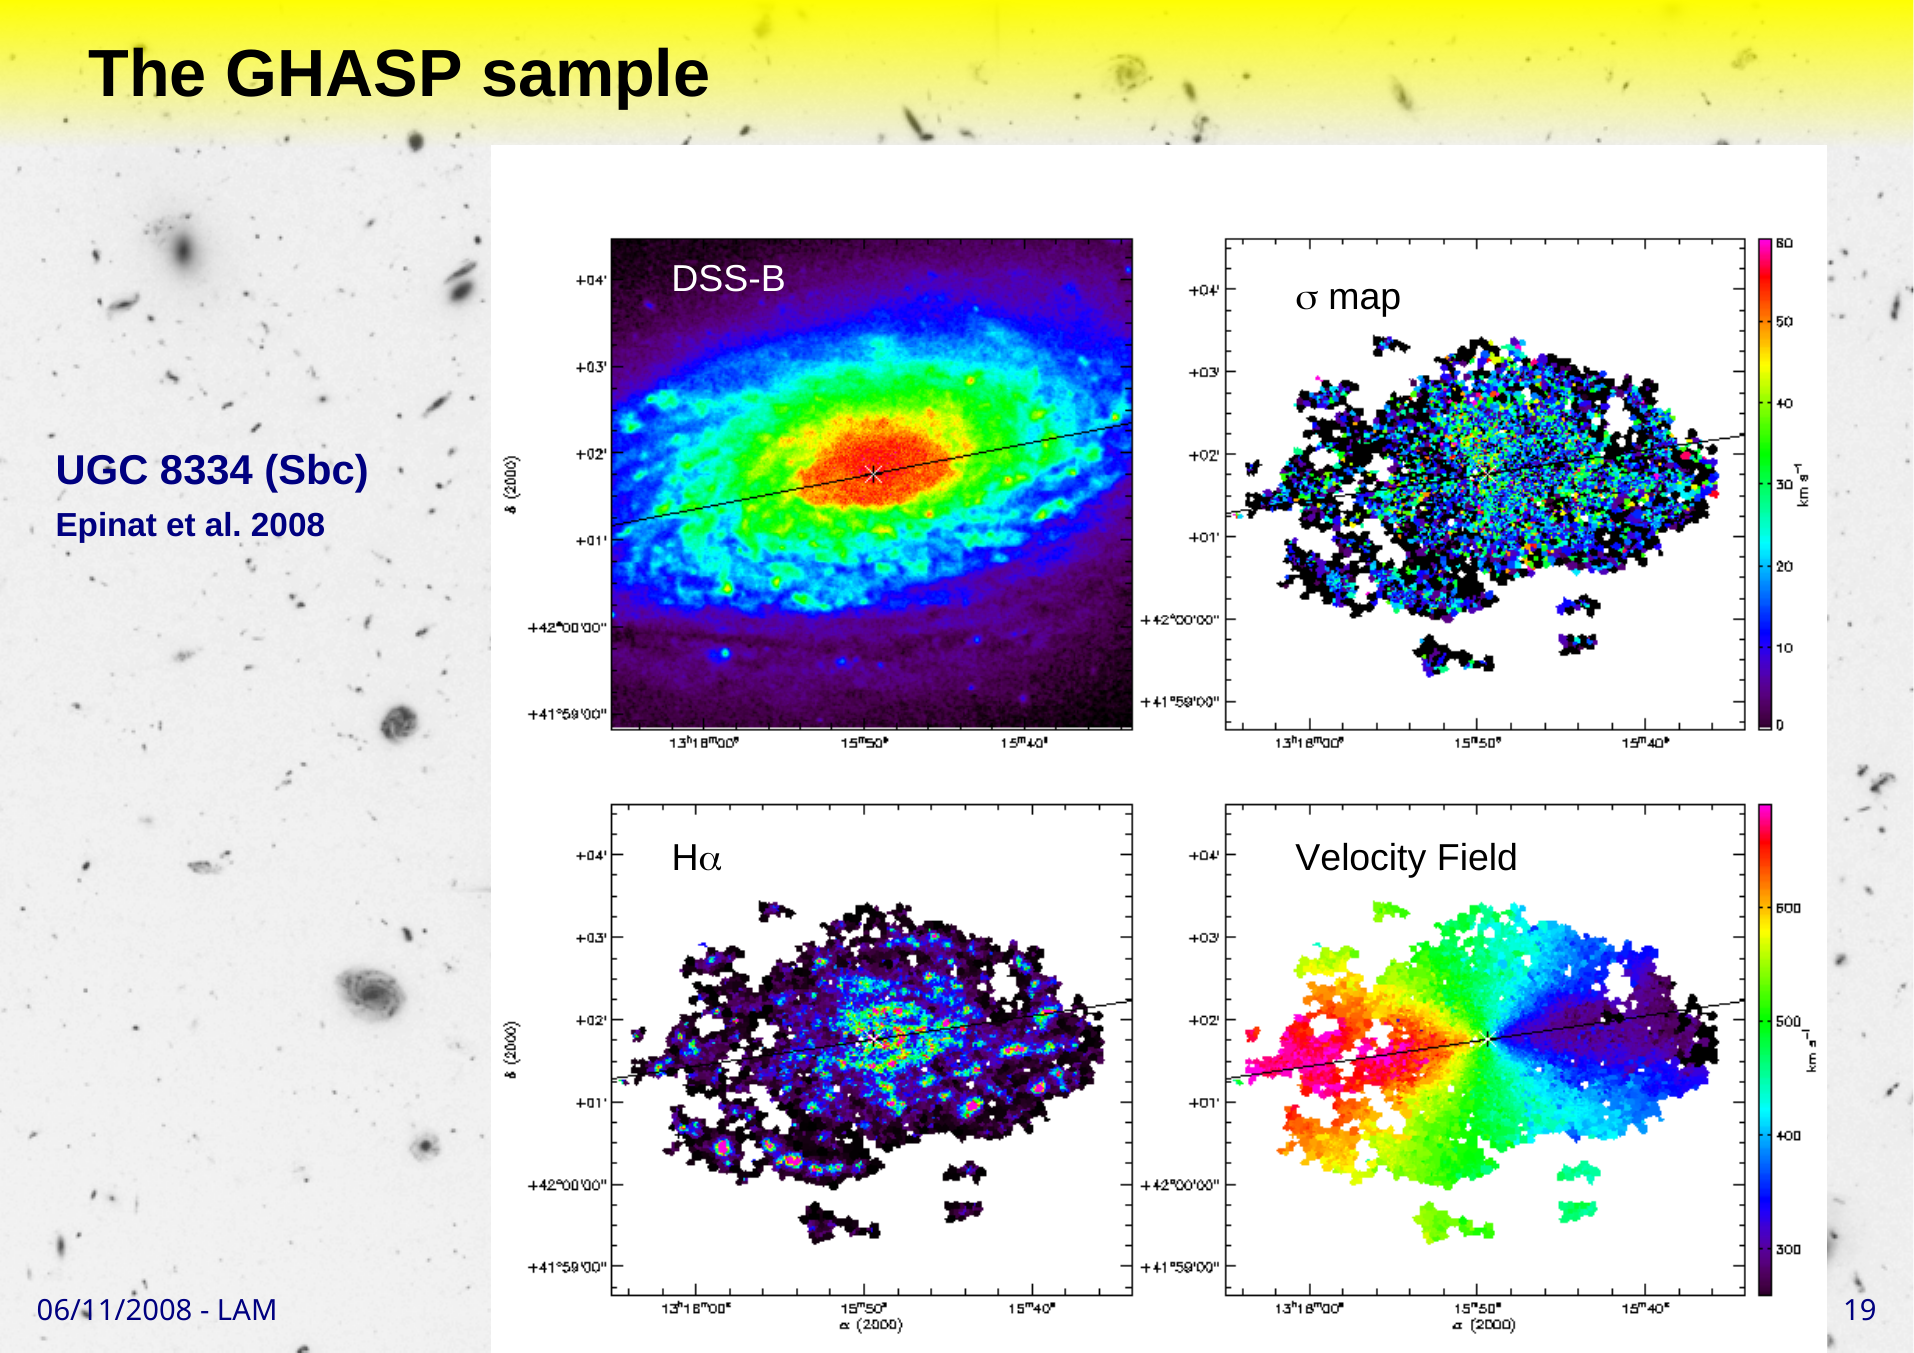

# The GHASP sample
DSS-B
σ map
Hα
Velocity Field
UGC 8334 (Sbc)
Epinat et al. 2008
19
06/11/2008 - LAM